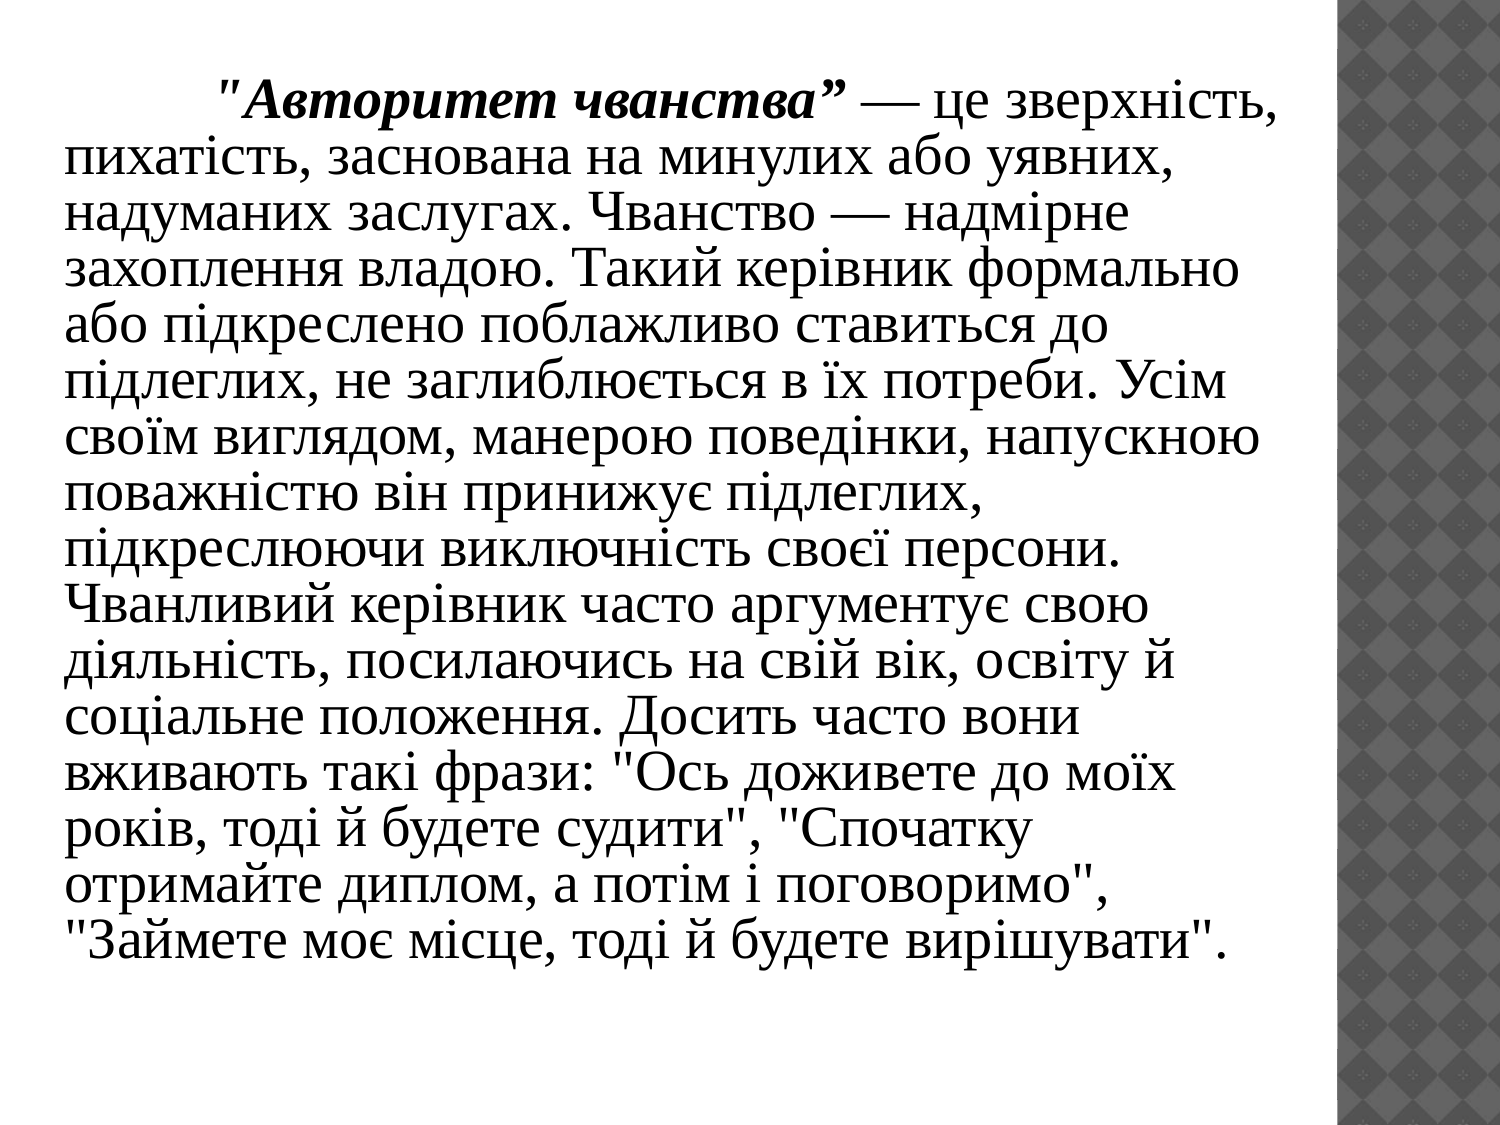

# "Авторитет чванства” — це зверхність, пихатість, зас­нована на минулих або уявних, надуманих заслугах. Чванство — надмірне захоплення владою. Такий керівник формально або підкреслено поблажливо ставиться до підлеглих, не заглиблюється в їх потреби. Усім своїм виглядом, манерою поведінки, напускною поважністю він при­нижує підлеглих, підкреслюючи виключність своєї персони. Чванливий керівник часто аргументує свою діяльність, посилаючись на свій вік, освіту й соціальне положення. Досить часто вони вживають такі фрази: "Ось доживете до моїх років, тоді й будете судити", "Спочатку отримайте диплом, а потім і поговоримо", "Займете моє місце, тоді й будете вирішувати".